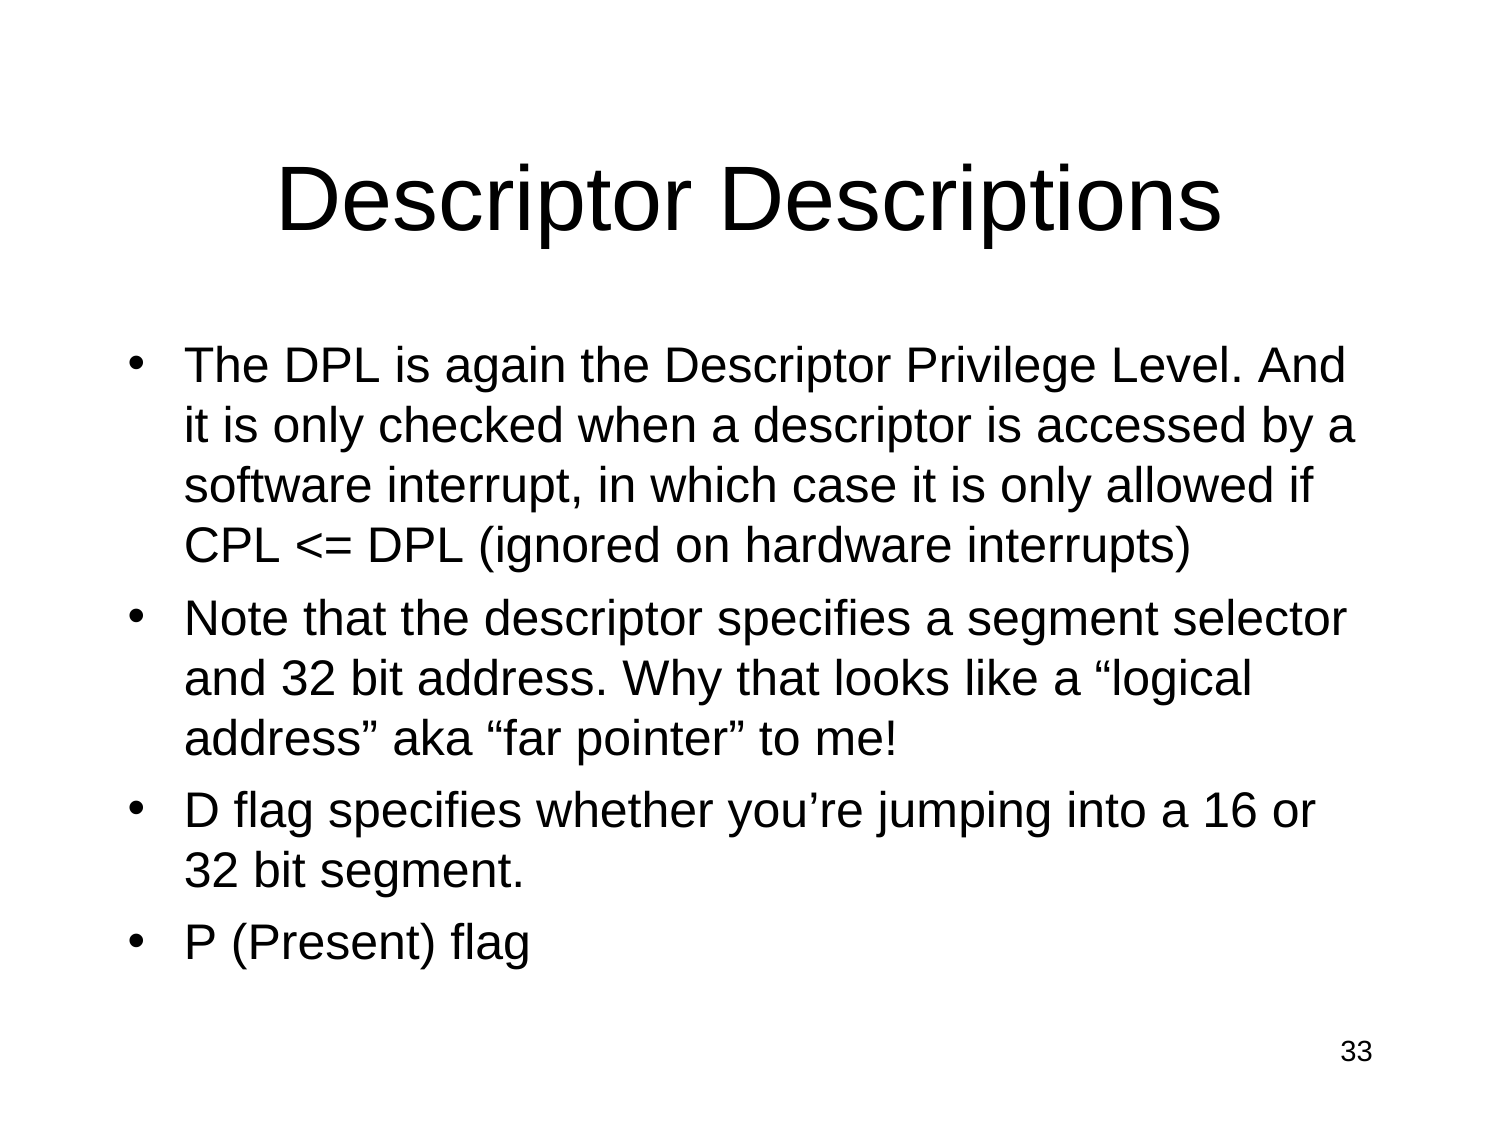

# Descriptor Descriptions
The DPL is again the Descriptor Privilege Level. And it is only checked when a descriptor is accessed by a software interrupt, in which case it is only allowed if CPL <= DPL (ignored on hardware interrupts)
Note that the descriptor specifies a segment selector and 32 bit address. Why that looks like a “logical address” aka “far pointer” to me!
D flag specifies whether you’re jumping into a 16 or 32 bit segment.
P (Present) flag